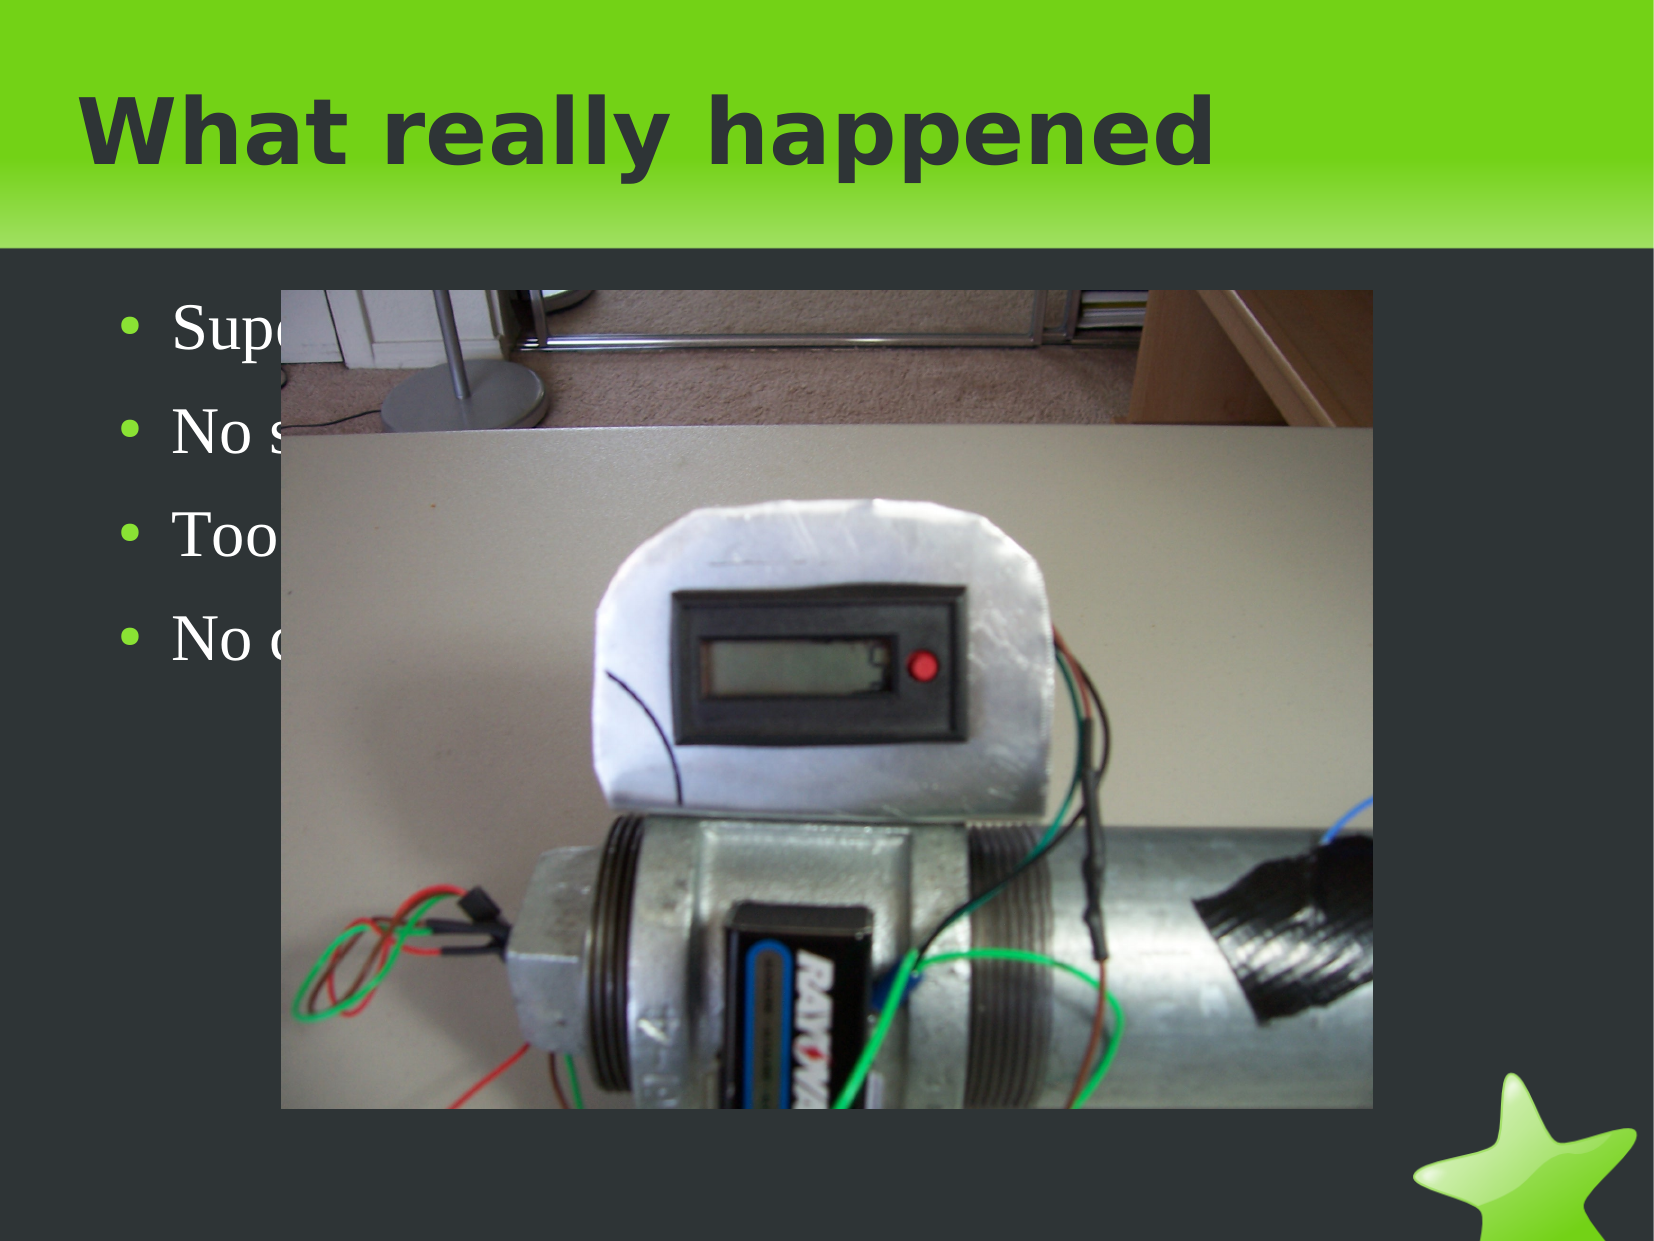

# What really happened
Super sensitive
No signal when cap was on
Too much signal when off
No calibration techniques